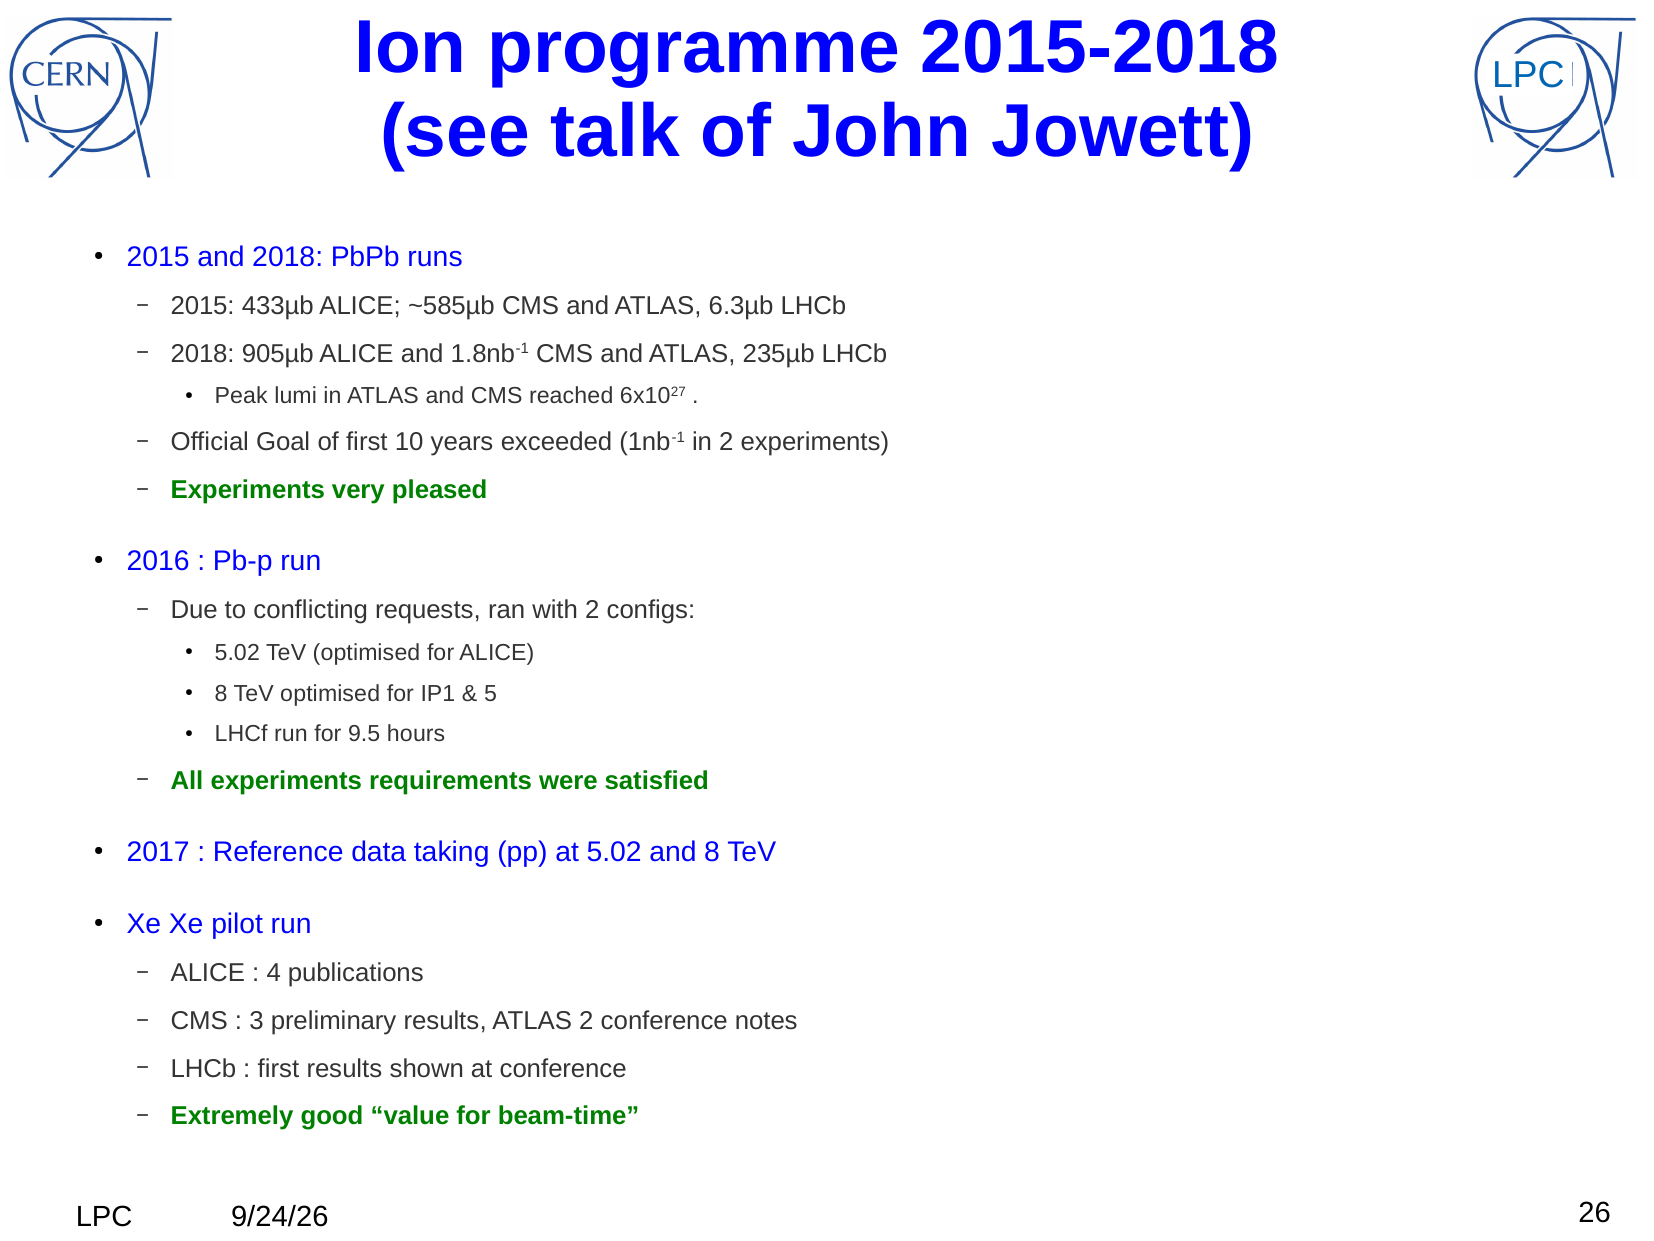

# Ion programme 2015-2018 (see talk of John Jowett)
2015 and 2018: PbPb runs
2015: 433µb ALICE; ~585µb CMS and ATLAS, 6.3µb LHCb
2018: 905µb ALICE and 1.8nb-1 CMS and ATLAS, 235µb LHCb
Peak lumi in ATLAS and CMS reached 6x1027 .
Official Goal of first 10 years exceeded (1nb-1 in 2 experiments)
Experiments very pleased
2016 : Pb-p run
Due to conflicting requests, ran with 2 configs:
5.02 TeV (optimised for ALICE)
8 TeV optimised for IP1 & 5
LHCf run for 9.5 hours
All experiments requirements were satisfied
2017 : Reference data taking (pp) at 5.02 and 8 TeV
Xe Xe pilot run
ALICE : 4 publications
CMS : 3 preliminary results, ATLAS 2 conference notes
LHCb : first results shown at conference
Extremely good “value for beam-time”